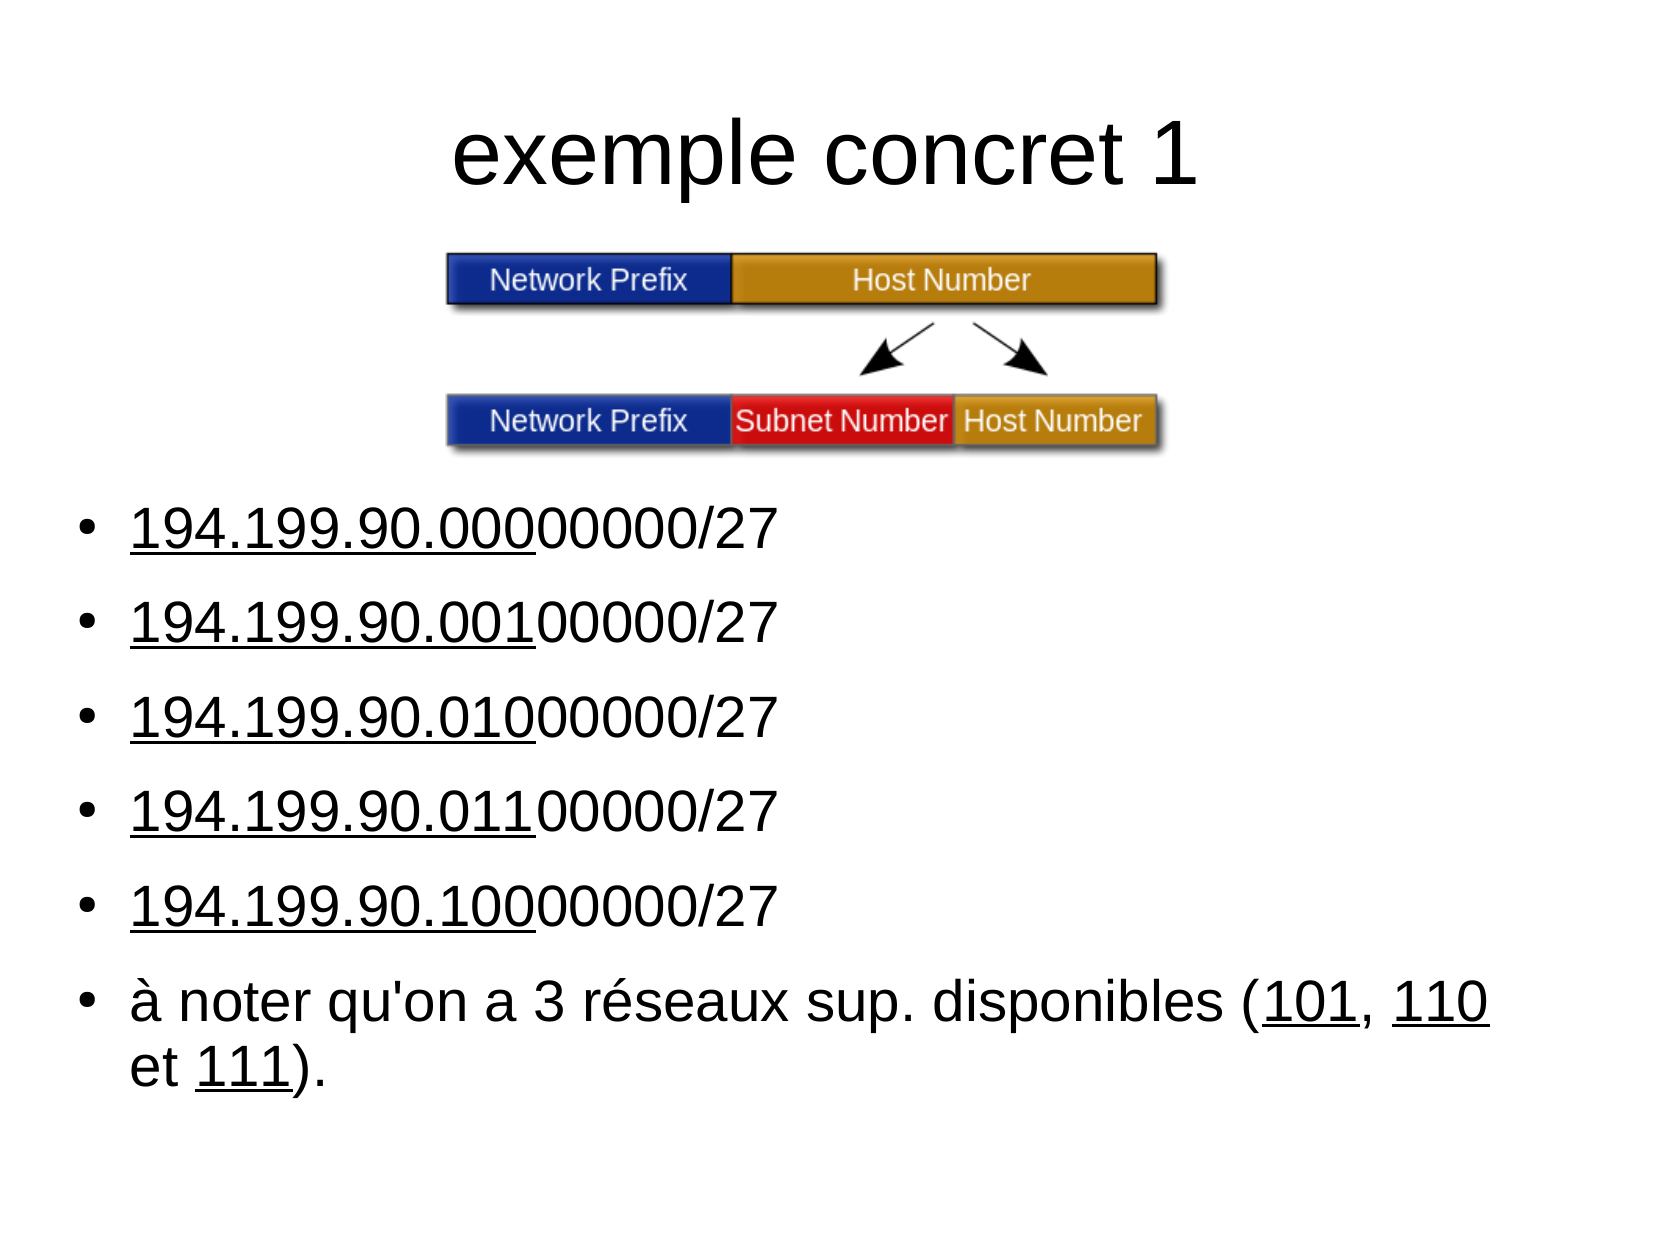

# exemple concret 1
194.199.90.00000000/27
194.199.90.00100000/27
194.199.90.01000000/27
194.199.90.01100000/27
194.199.90.10000000/27
à noter qu'on a 3 réseaux sup. disponibles (101, 110 et 111).